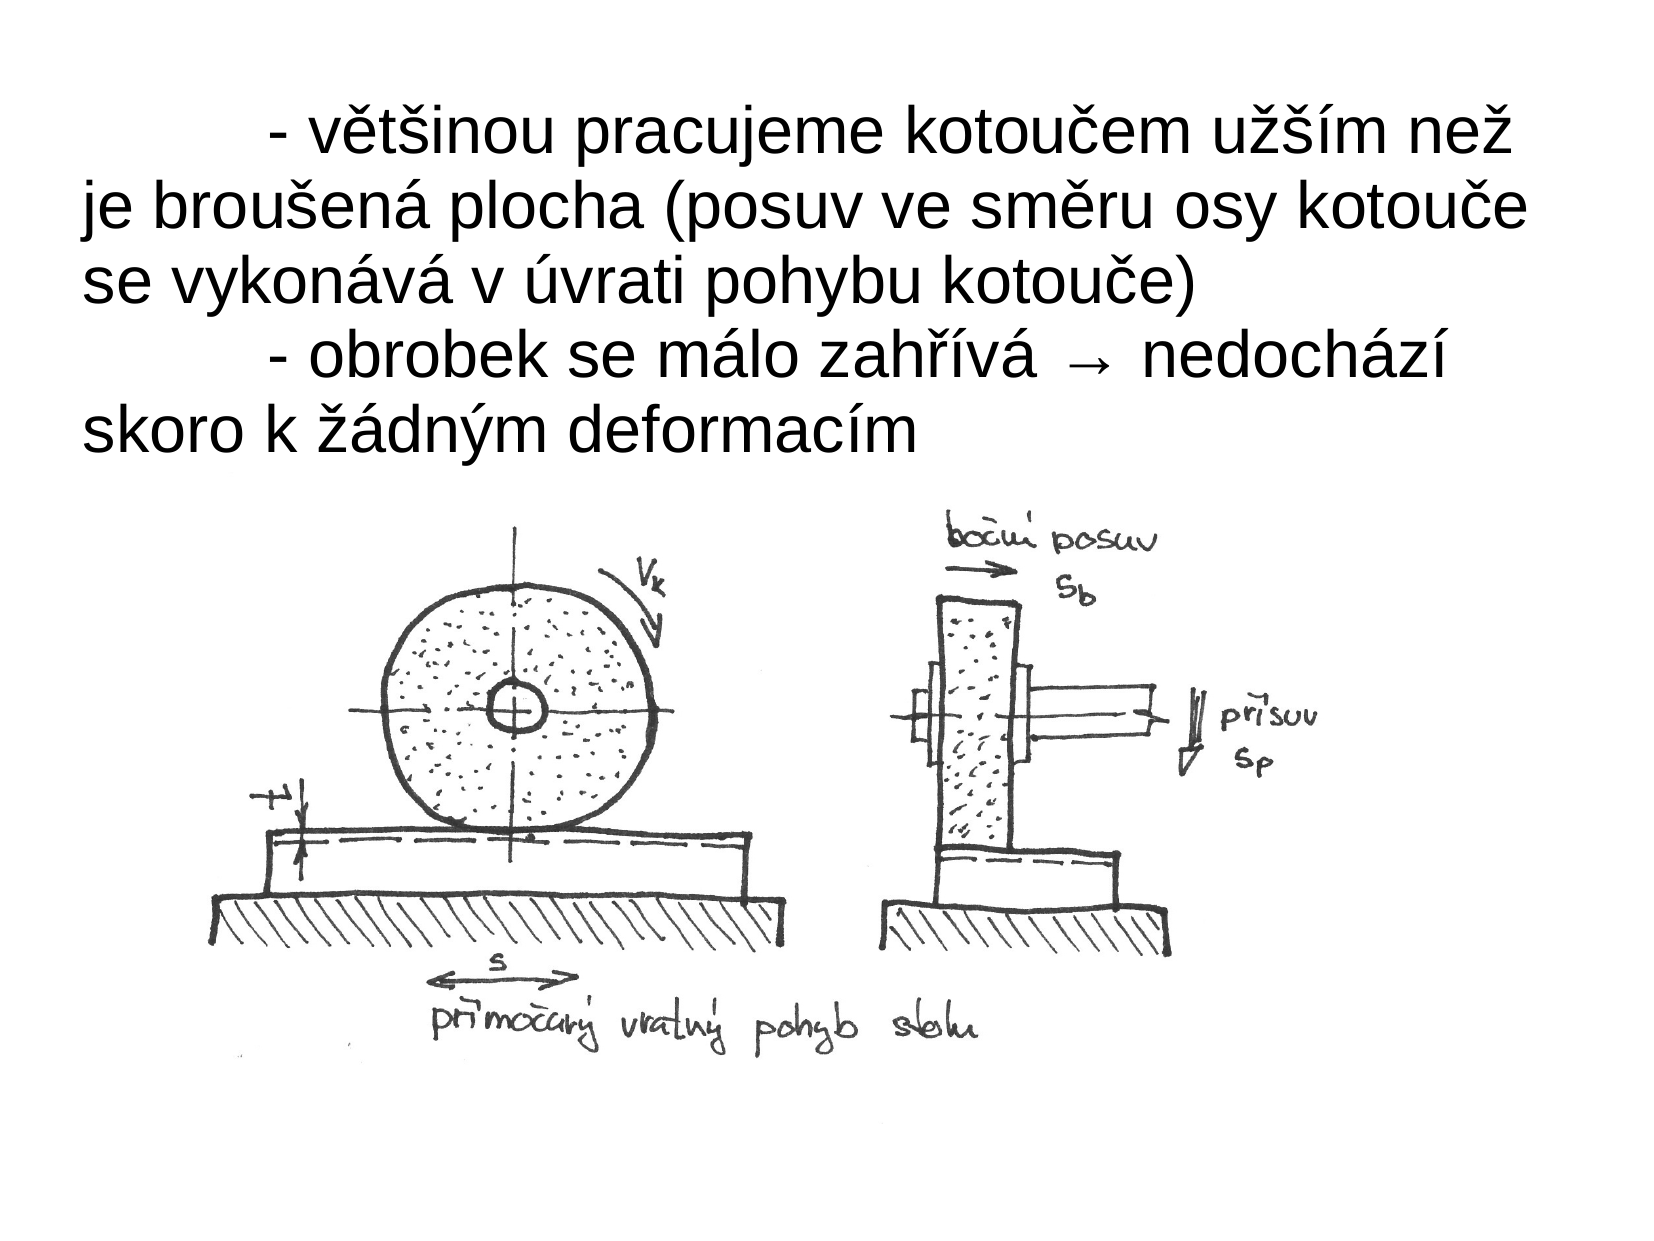

# - většinou pracujeme kotoučem užším než je broušená plocha (posuv ve směru osy kotouče se vykonává v úvrati pohybu kotouče)
 - obrobek se málo zahřívá → nedochází skoro k žádným deformacím